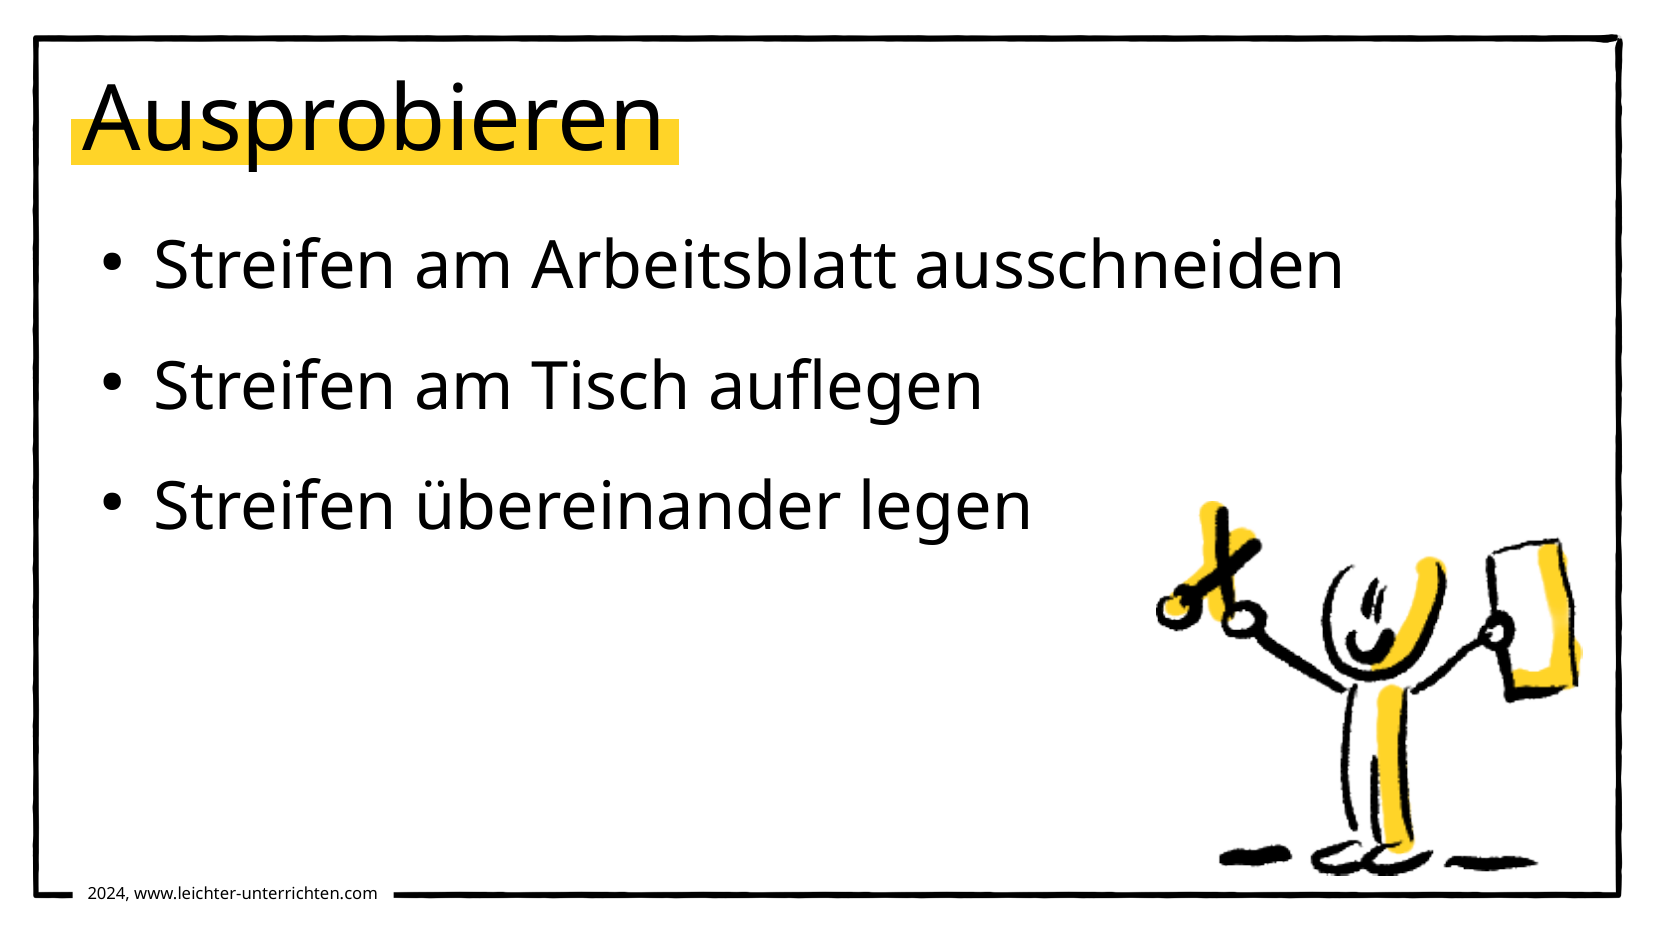

# Ausprobieren
Streifen am Arbeitsblatt ausschneiden
Streifen am Tisch auflegen
Streifen übereinander legen